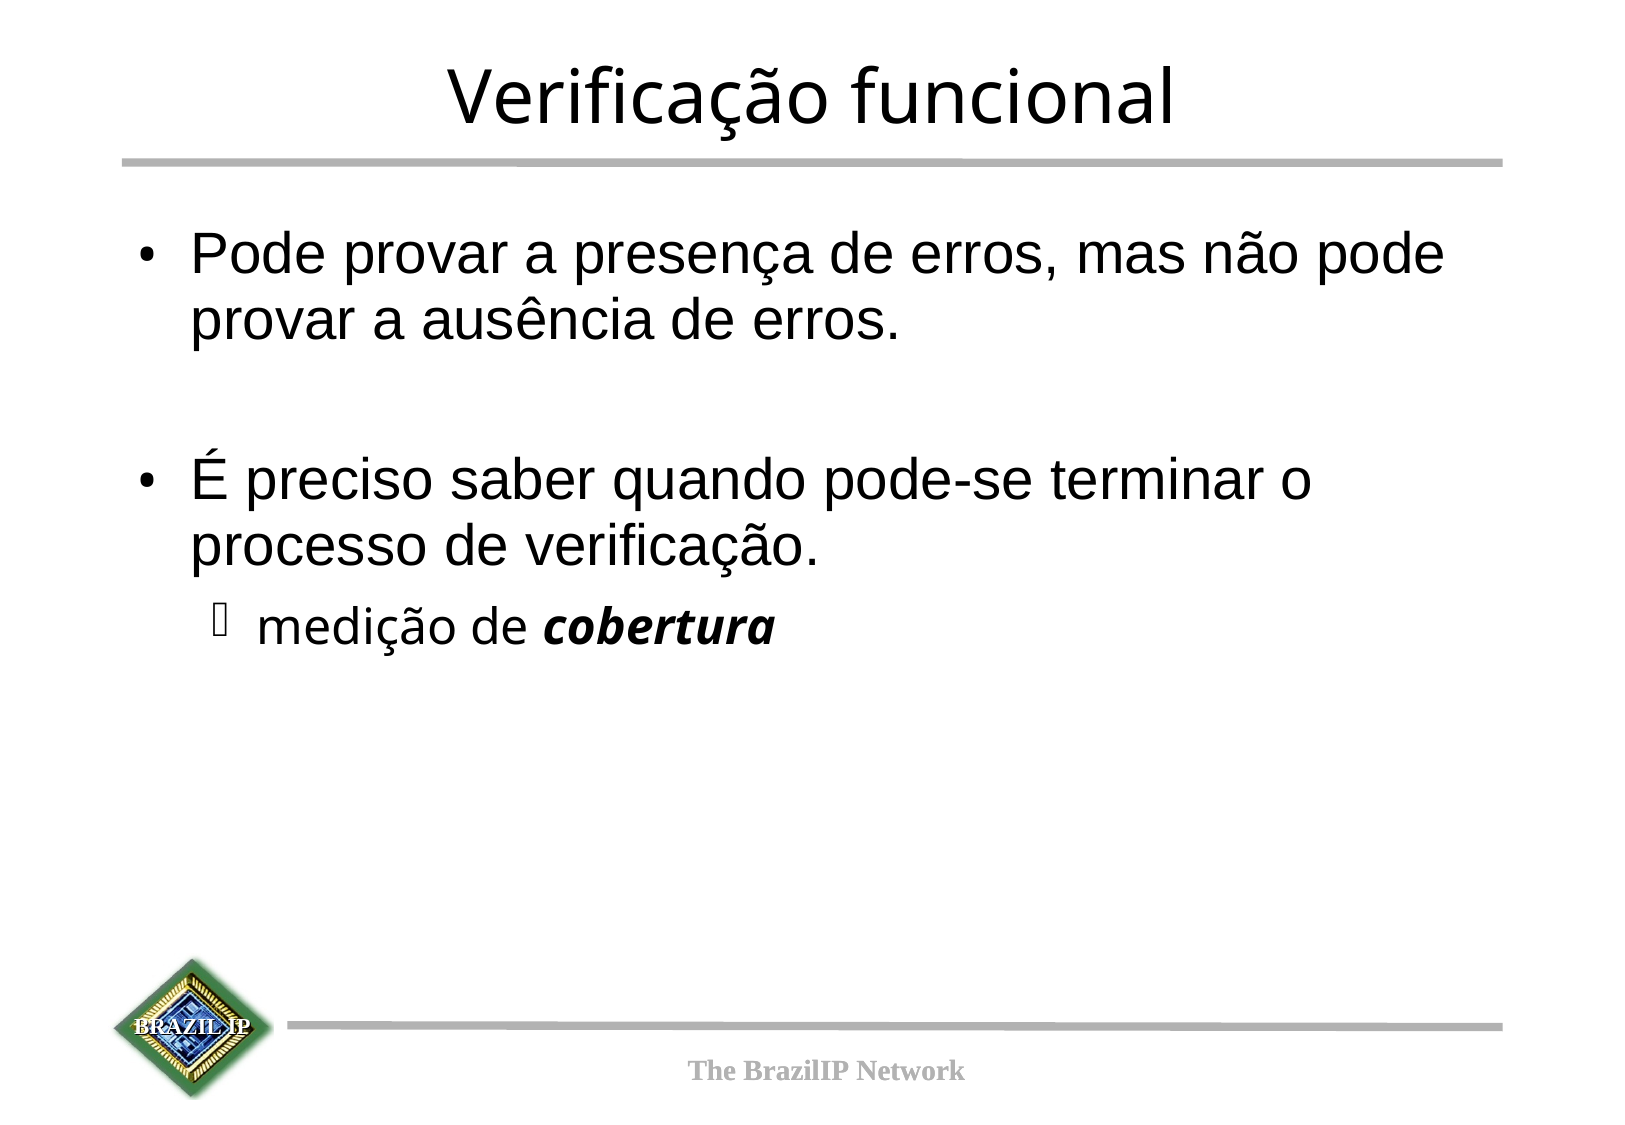

# Verificação funcional
Pode provar a presença de erros, mas não pode provar a ausência de erros.
É preciso saber quando pode-se terminar o processo de verificação.
medição de cobertura